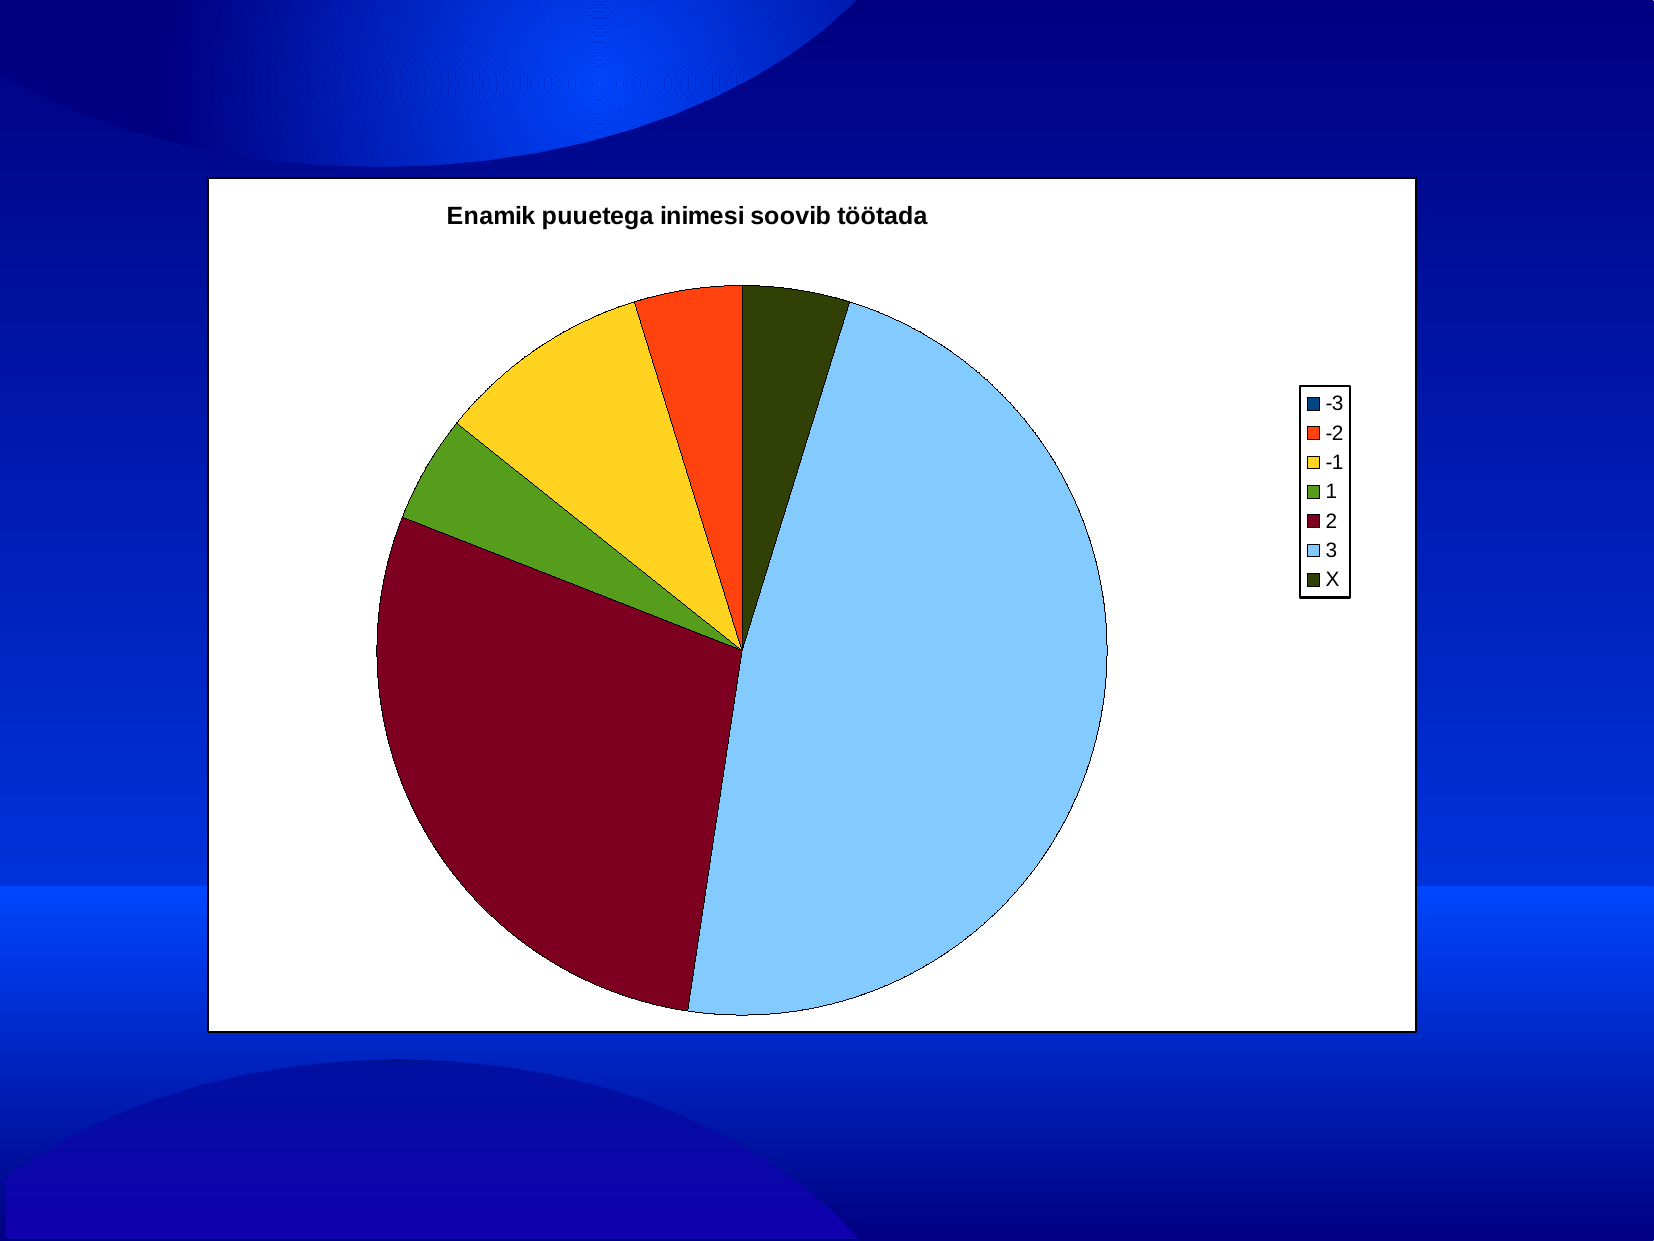

### Chart: Enamik puuetega inimesi soovib töötada
| Category | Rida 39 |
|---|---|
| -3 | None |
| -2 | 1.0 |
| -1 | 2.0 |
| 1 | 1.0 |
| 2 | 6.0 |
| 3 | 10.0 |
| X | 1.0 |